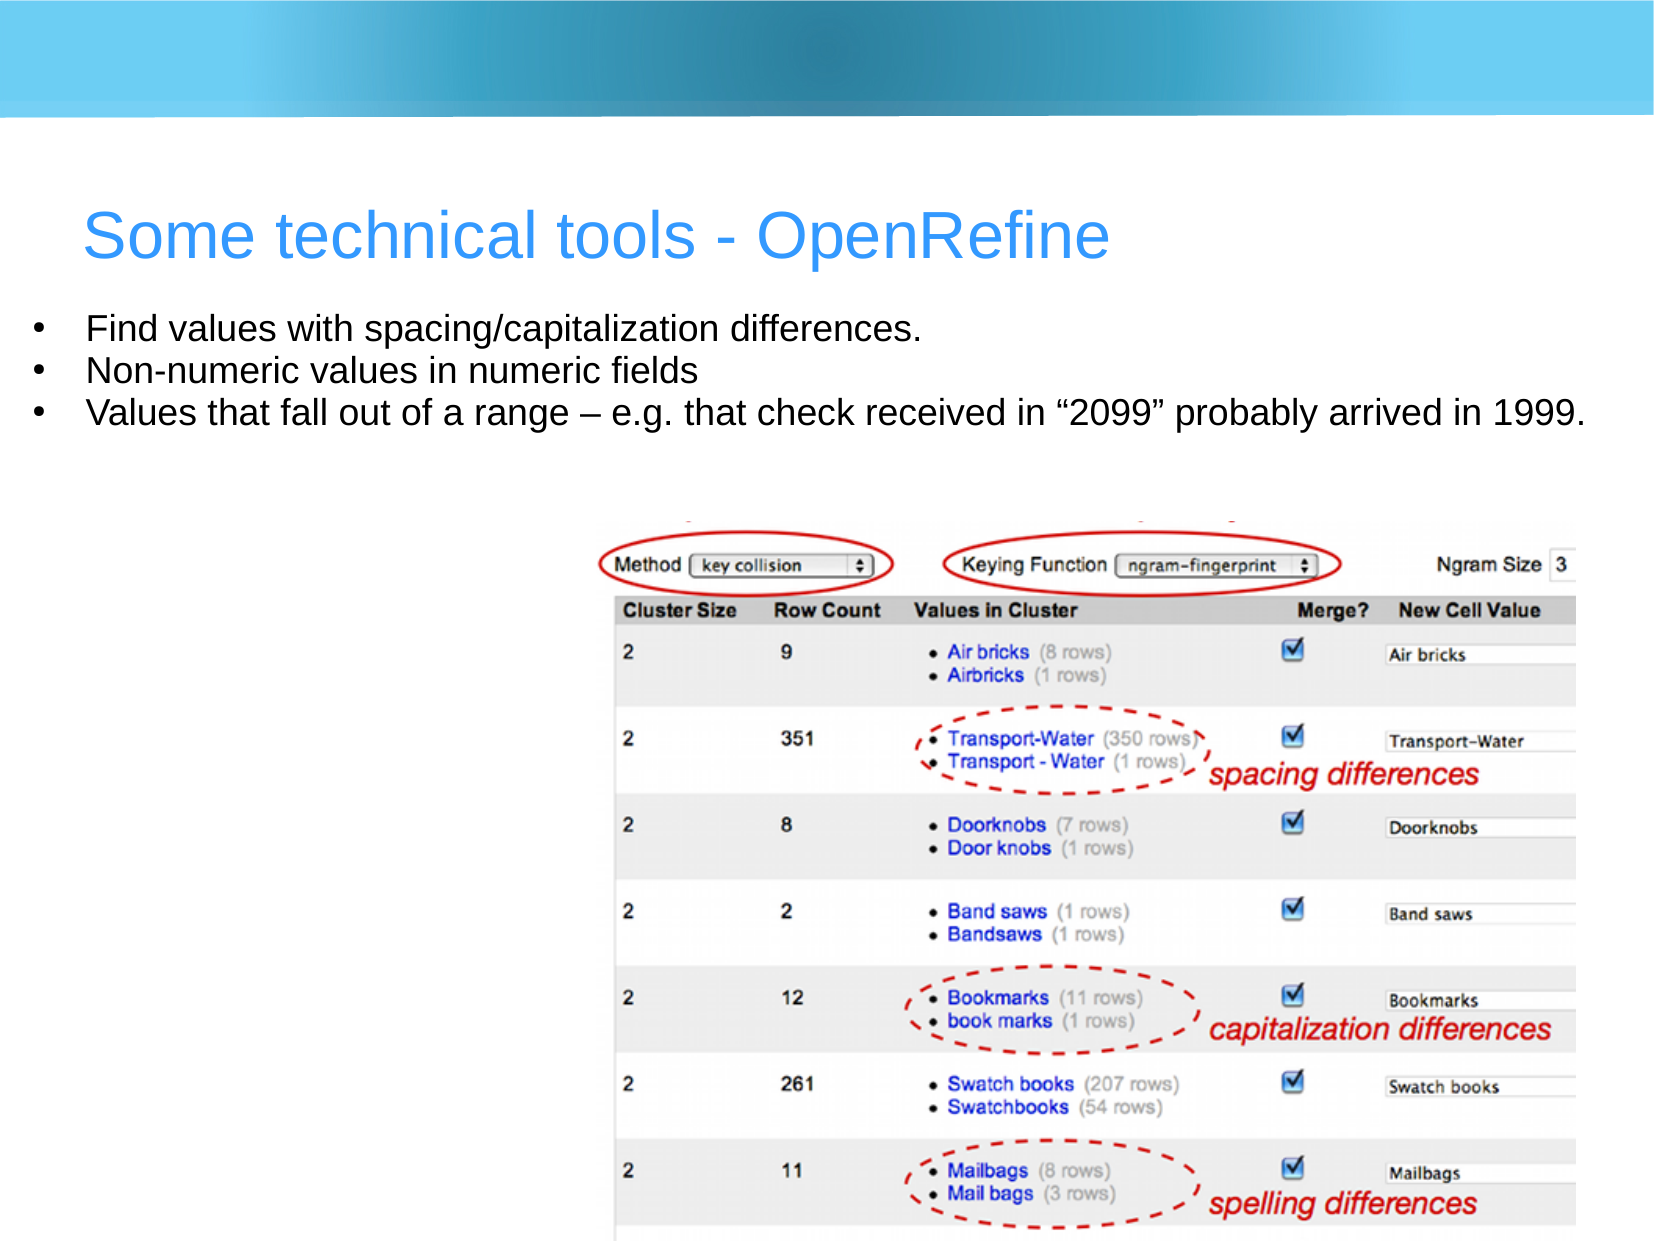

# Some technical tools - OpenRefine
Find values with spacing/capitalization differences.
Non-numeric values in numeric fields
Values that fall out of a range – e.g. that check received in “2099” probably arrived in 1999.